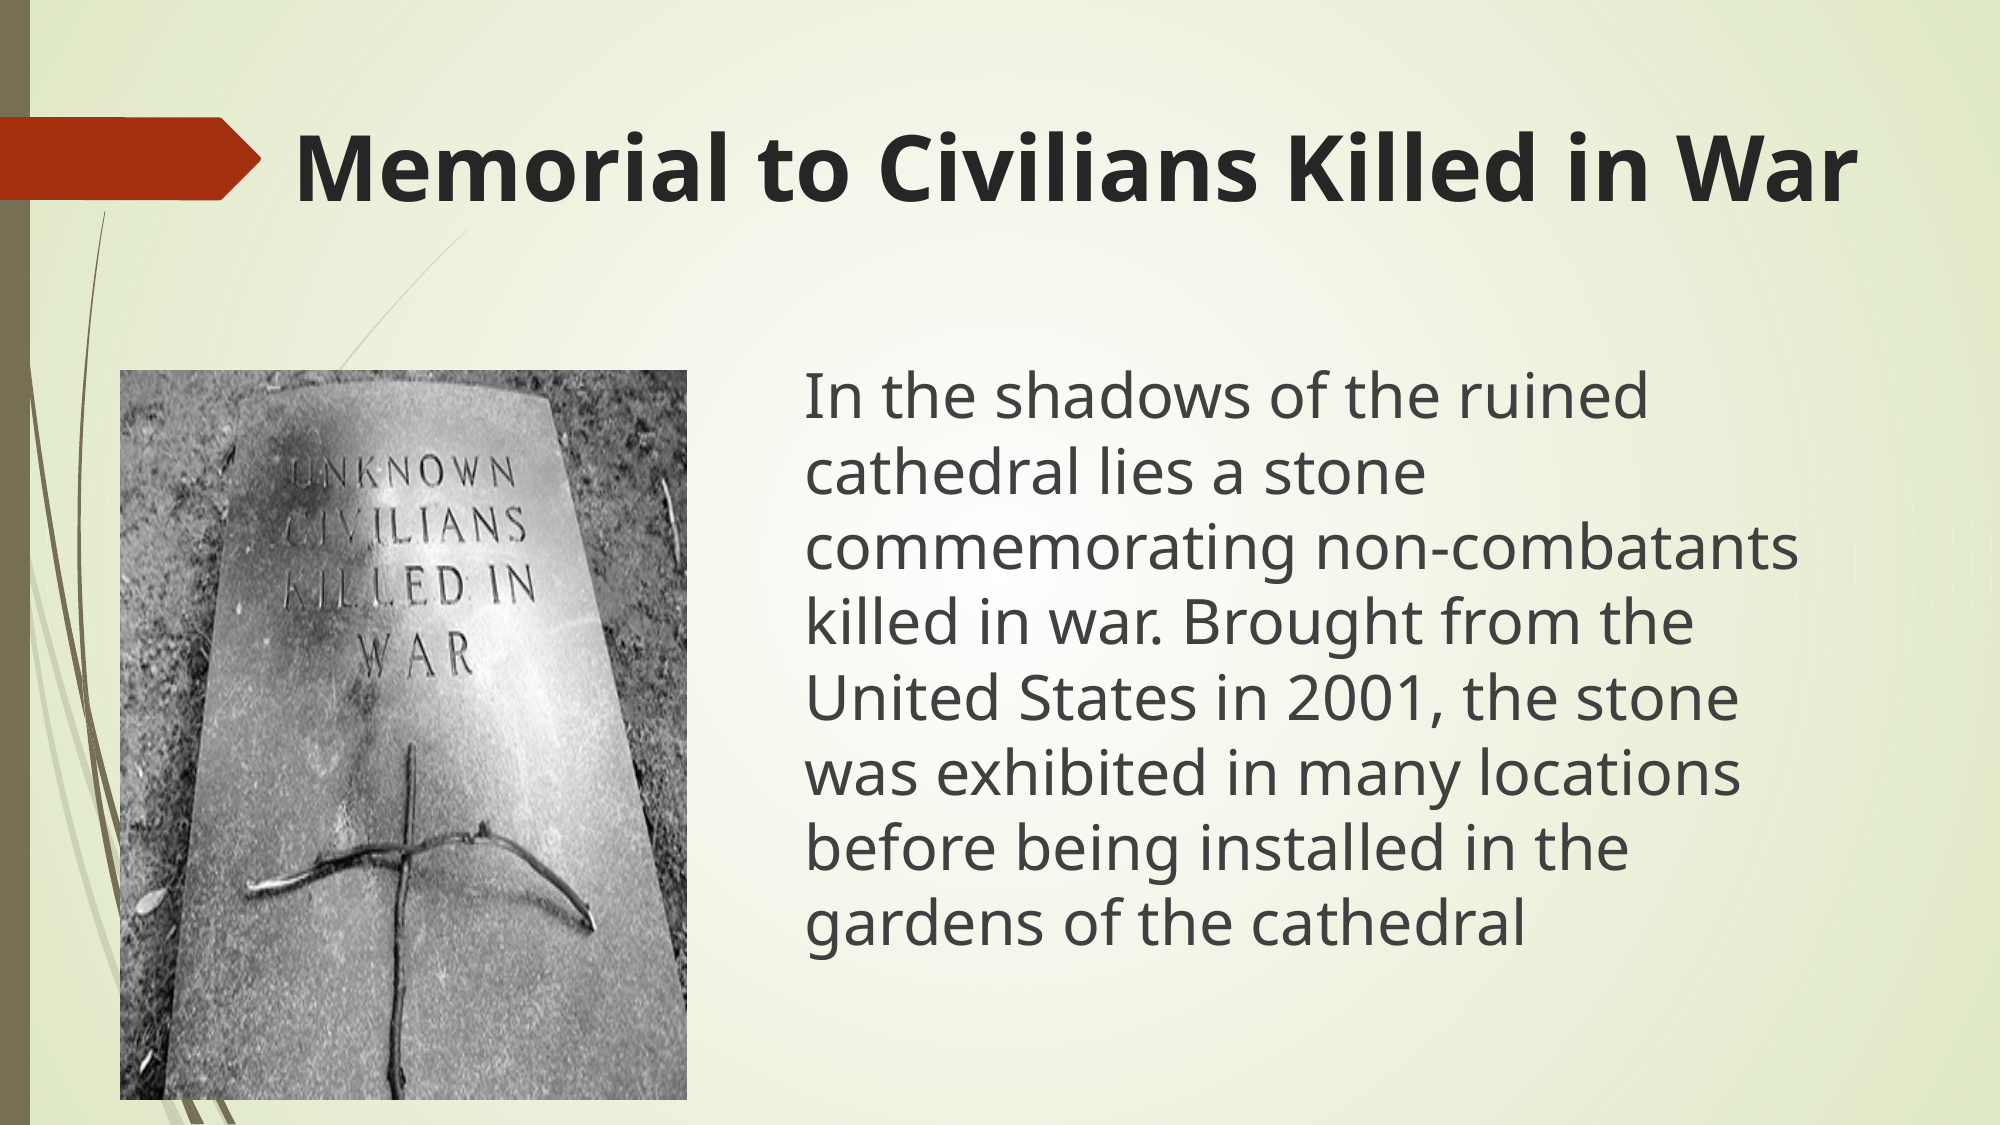

# Memorial to Civilians Killed in War
In the shadows of the ruined cathedral lies a stone commemorating non-combatants killed in war. Brought from the United States in 2001, the stone was exhibited in many locations before being installed in the gardens of the cathedral